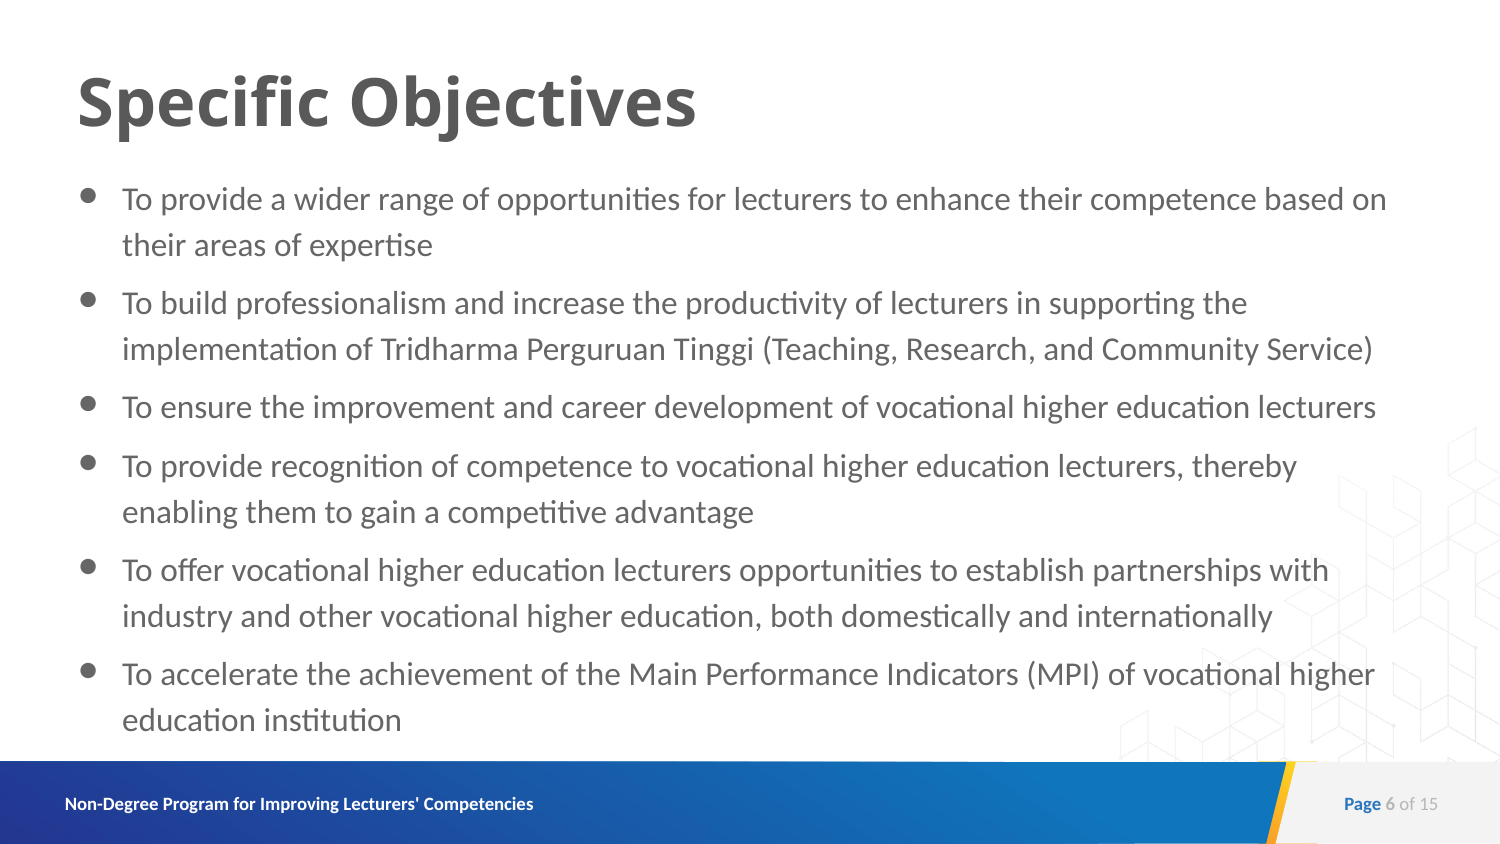

Specific Objectives
To provide a wider range of opportunities for lecturers to enhance their competence based on their areas of expertise
To build professionalism and increase the productivity of lecturers in supporting the implementation of Tridharma Perguruan Tinggi (Teaching, Research, and Community Service)
To ensure the improvement and career development of vocational higher education lecturers
To provide recognition of competence to vocational higher education lecturers, thereby enabling them to gain a competitive advantage
To offer vocational higher education lecturers opportunities to establish partnerships with industry and other vocational higher education, both domestically and internationally
To accelerate the achievement of the Main Performance Indicators (MPI) of vocational higher education institution